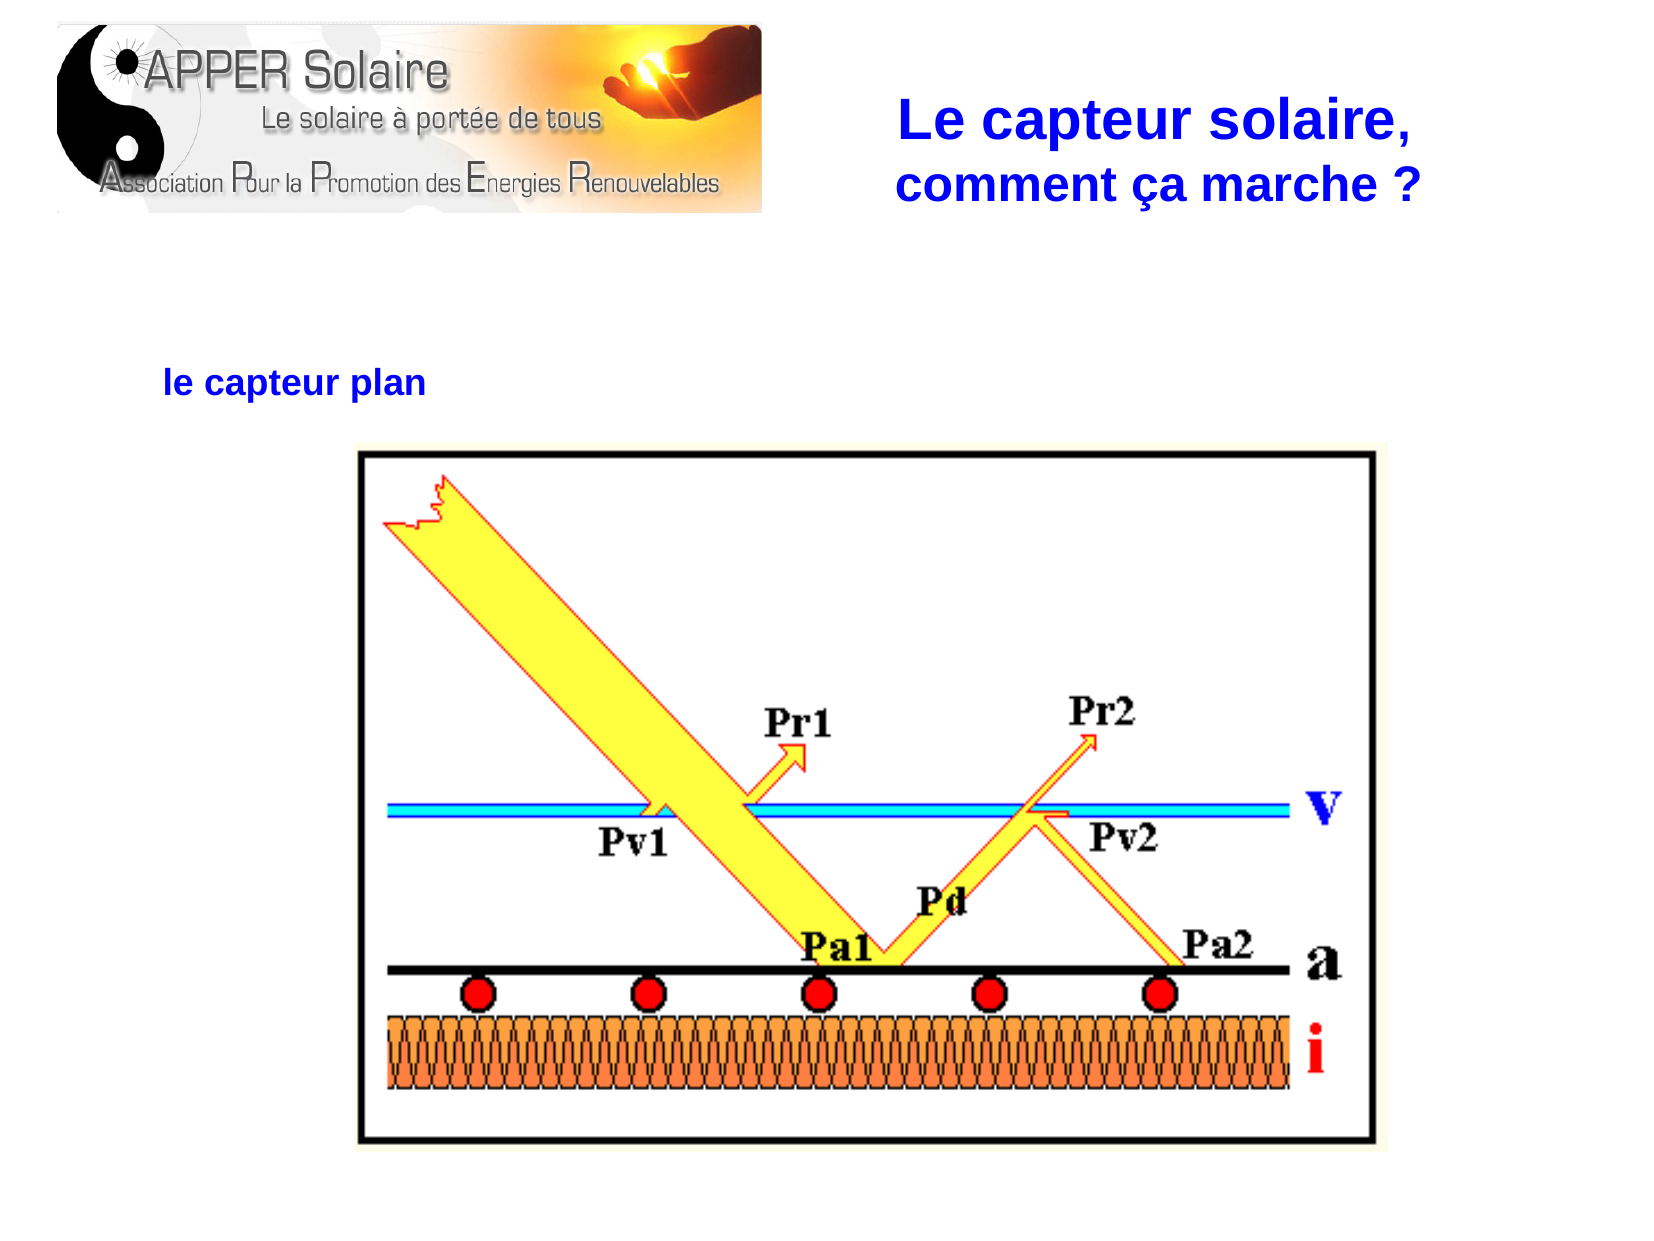

#
Le capteur solaire,
comment ça marche ?
le capteur plan